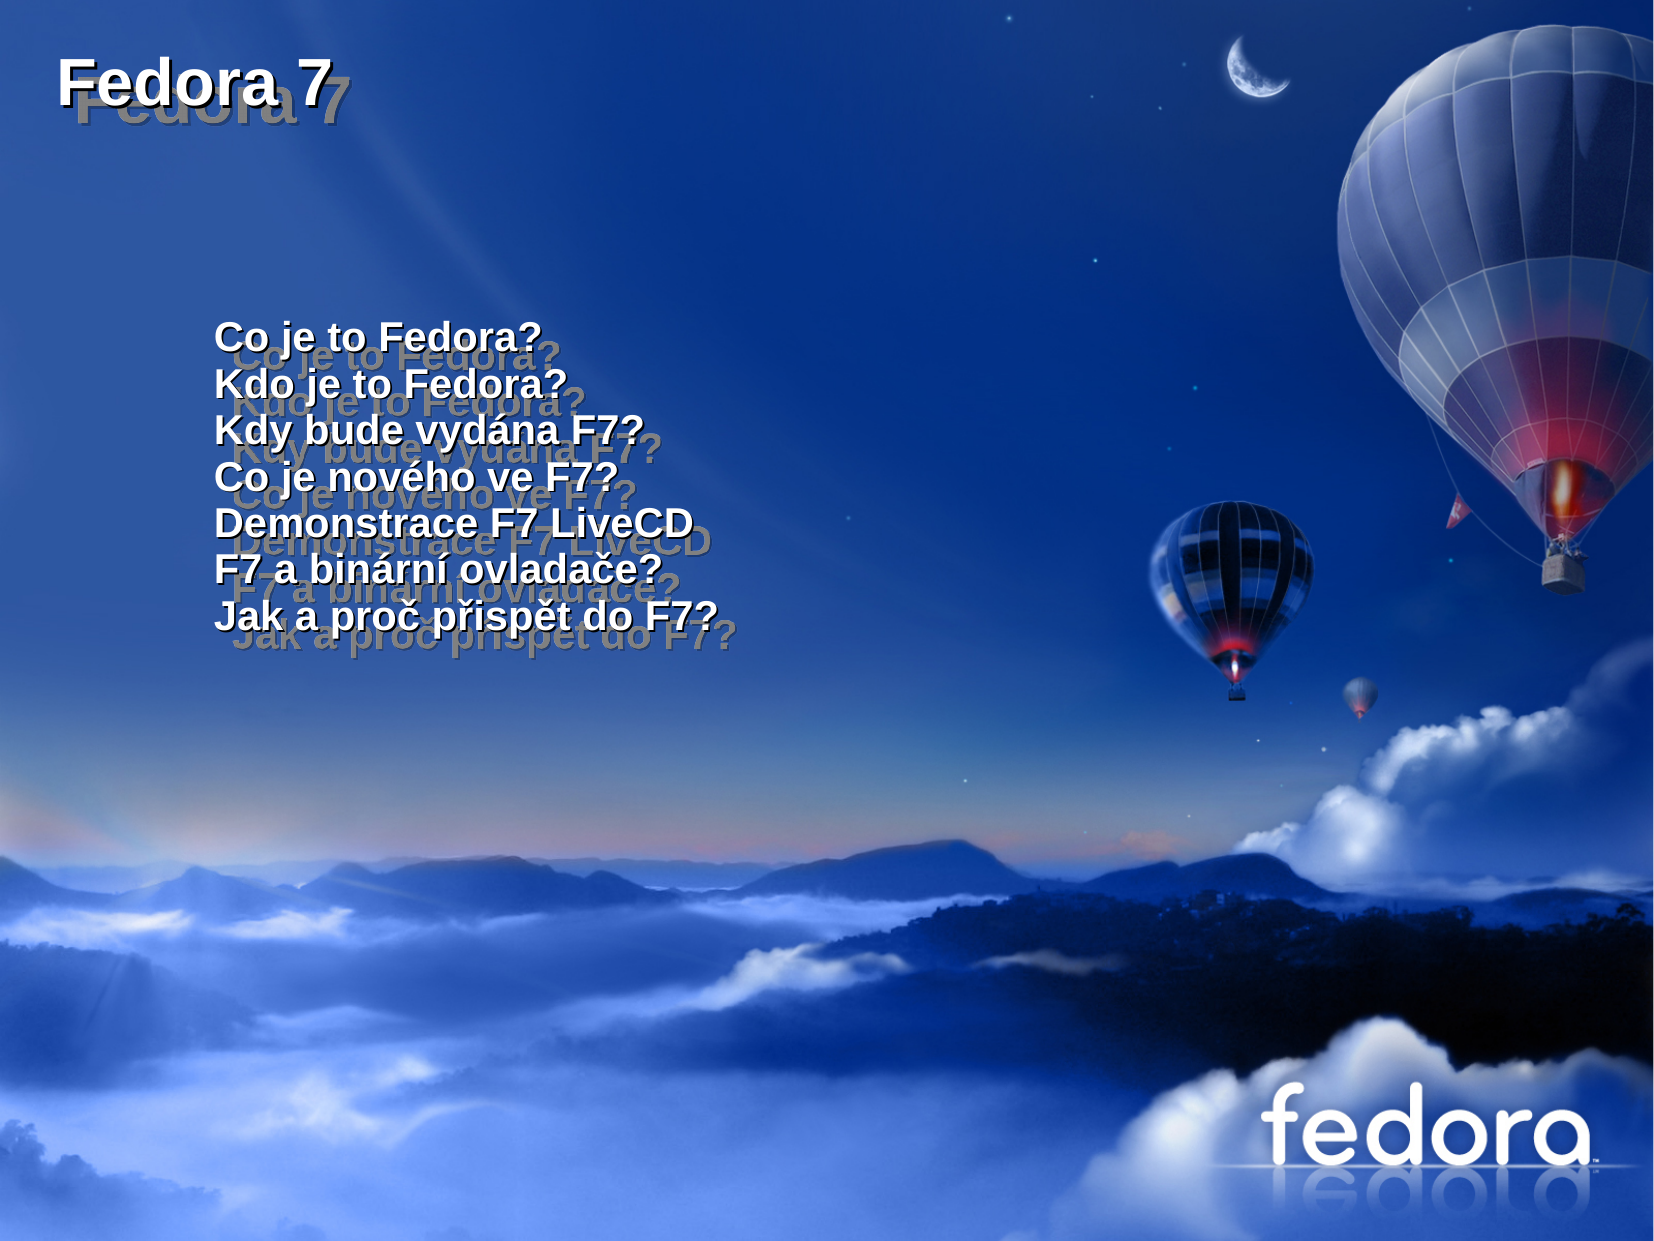

Fedora 7
 Co je to Fedora?
 Kdo je to Fedora?
 Kdy bude vydána F7?
 Co je nového ve F7?
 Demonstrace F7 LiveCD
 F7 a binární ovladače?
 Jak a proč přispět do F7?